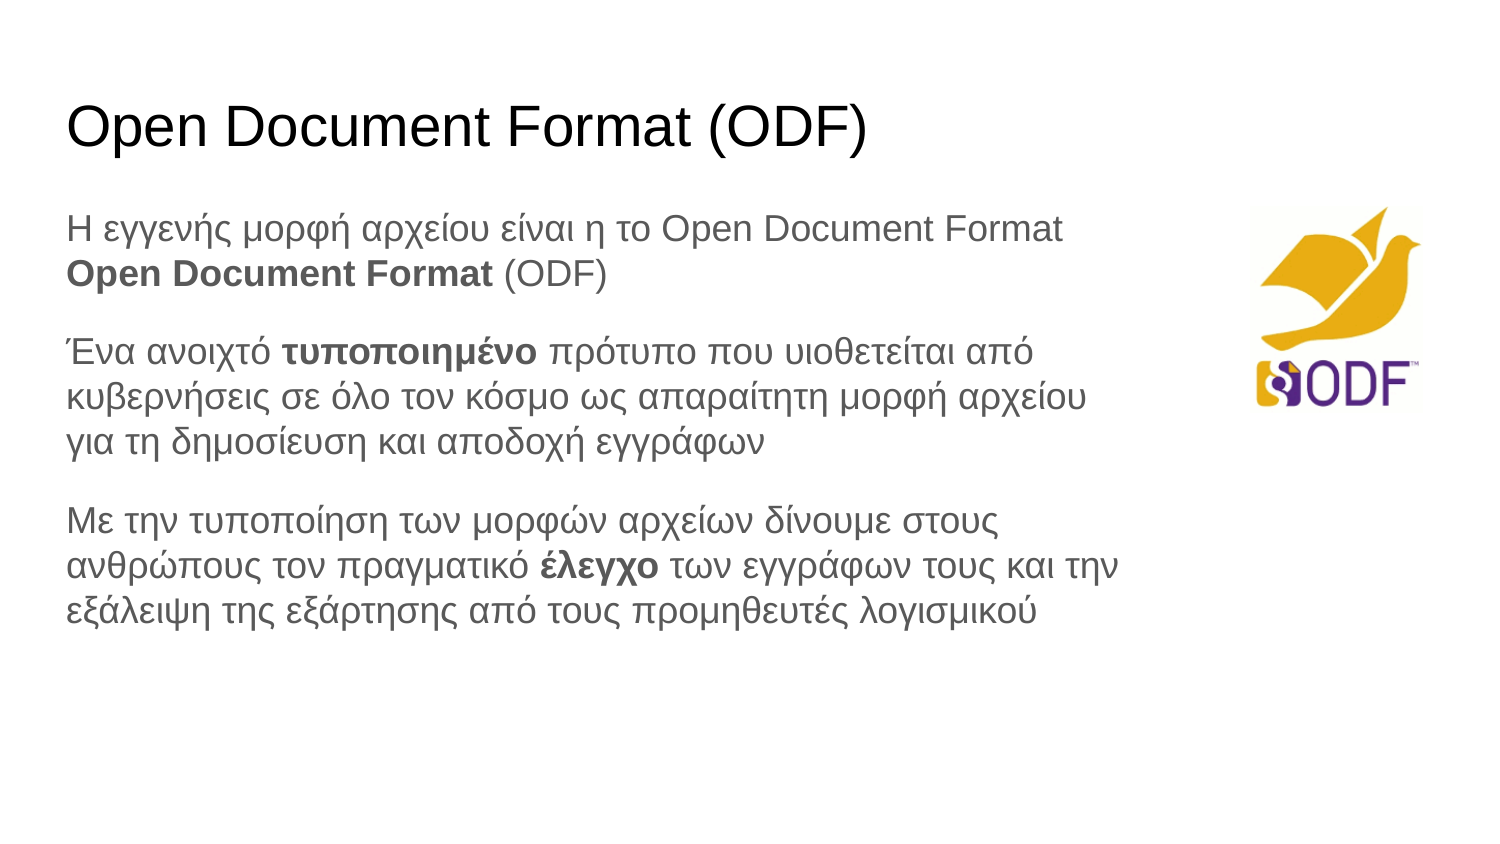

# Open Document Format (ODF)
Η εγγενής μορφή αρχείου είναι η το Open Document Format Open Document Format (ODF)
Ένα ανοιχτό τυποποιημένο πρότυπο που υιοθετείται από κυβερνήσεις σε όλο τον κόσμο ως απαραίτητη μορφή αρχείου για τη δημοσίευση και αποδοχή εγγράφων
Με την τυποποίηση των μορφών αρχείων δίνουμε στους ανθρώπους τον πραγματικό έλεγχο των εγγράφων τους και την εξάλειψη της εξάρτησης από τους προμηθευτές λογισμικού